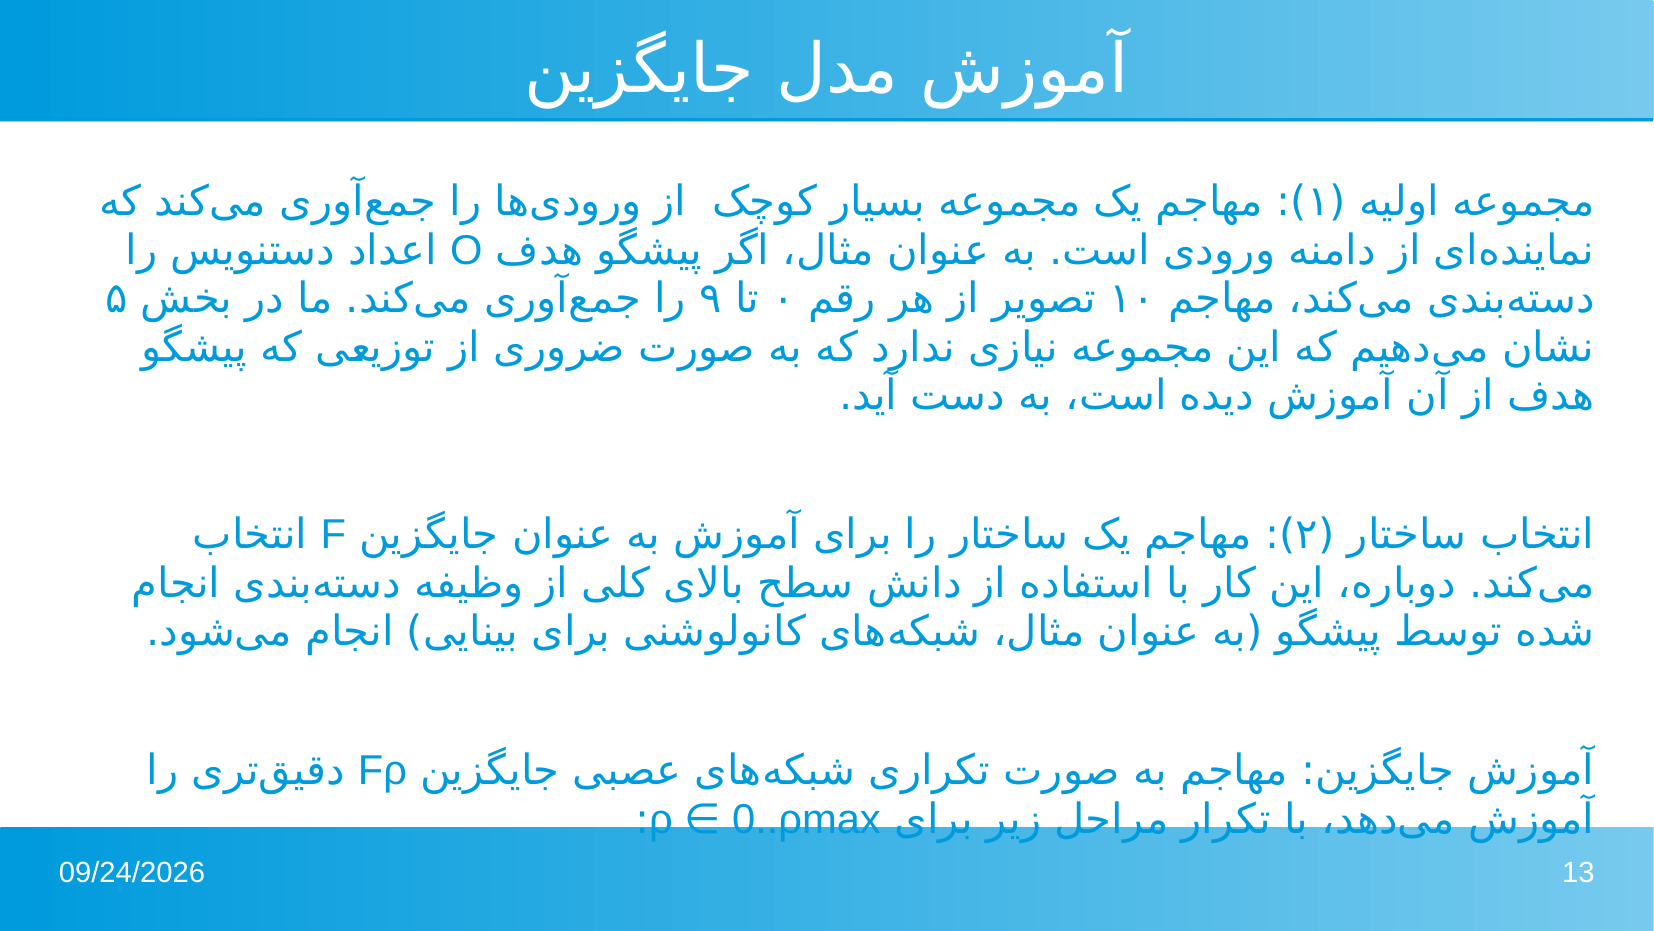

# آموزش مدل جایگزین
مجموعه اولیه (۱): مهاجم یک مجموعه بسیار کوچک از ورودی‌ها را جمع‌آوری می‌کند که نماینده‌ای از دامنه ورودی است. به عنوان مثال، اگر پیشگو هدف O اعداد دستنویس را دسته‌بندی می‌کند، مهاجم ۱۰ تصویر از هر رقم ۰ تا ۹ را جمع‌آوری می‌کند. ما در بخش ۵ نشان می‌دهیم که این مجموعه نیازی ندارد که به صورت ضروری از توزیعی که پیشگو هدف از آن آموزش دیده است، به دست آید.
انتخاب ساختار (۲): مهاجم یک ساختار را برای آموزش به عنوان جایگزین F انتخاب می‌کند. دوباره، این کار با استفاده از دانش سطح بالای کلی از وظیفه دسته‌بندی انجام شده توسط پیشگو (به عنوان مثال، شبکه‌های کانولوشنی برای بینایی) انجام می‌شود.
آموزش جایگزین: مهاجم به صورت تکراری شبکه‌های عصبی جایگزین Fρ دقیق‌تری را آموزش می‌دهد، با تکرار مراحل زیر برای ρ ∈ 0..ρmax:
13